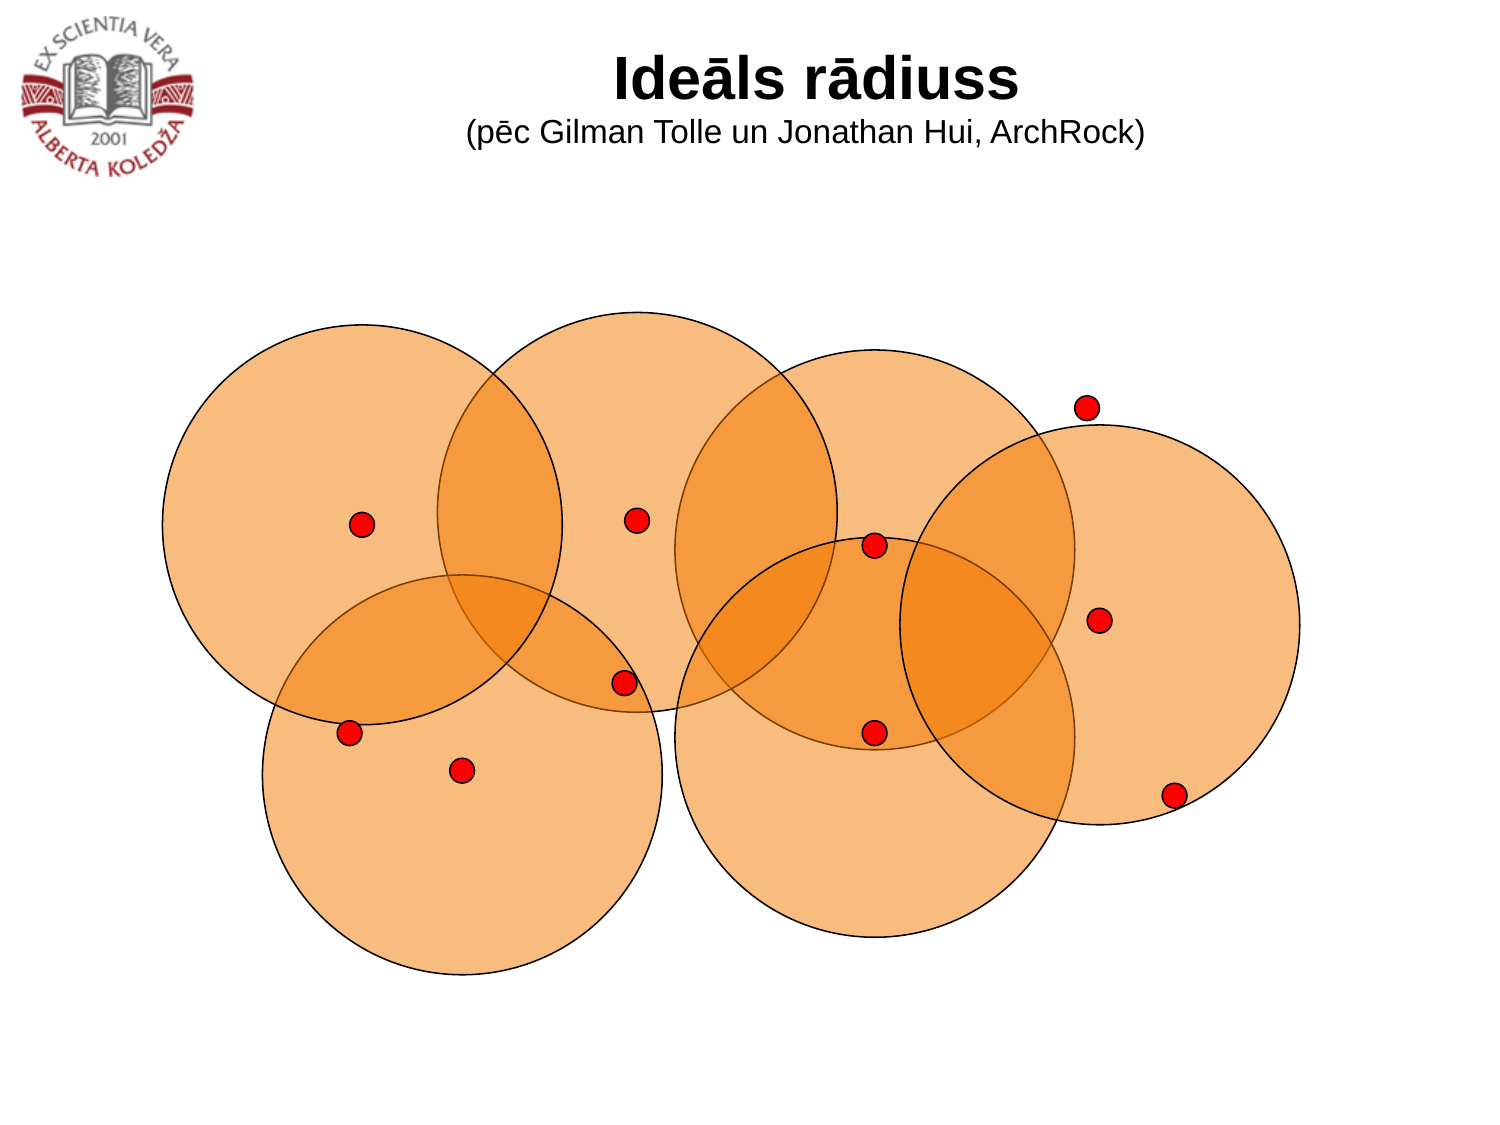

# Ideāls rādiuss (pēc Gilman Tolle un Jonathan Hui, ArchRock)